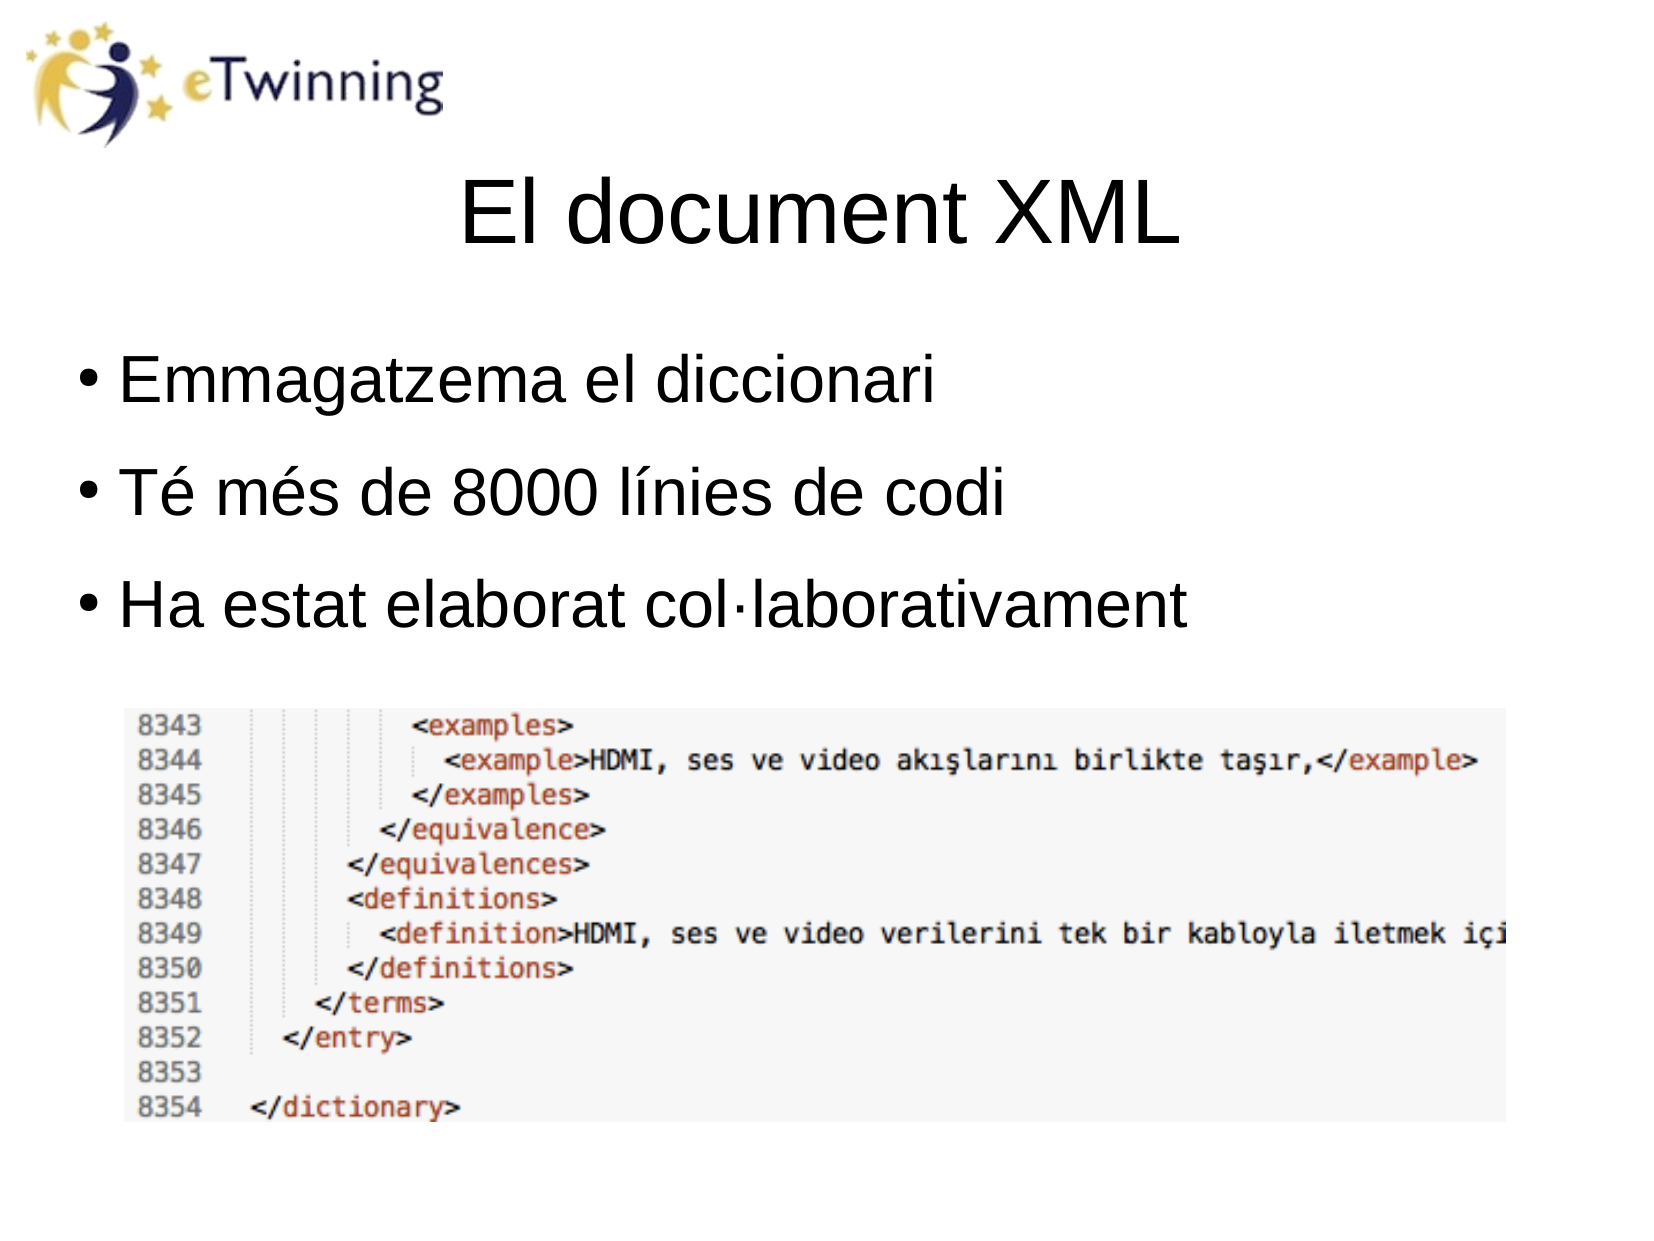

# El document XML
 Emmagatzema el diccionari
 Té més de 8000 línies de codi
 Ha estat elaborat col·laborativament